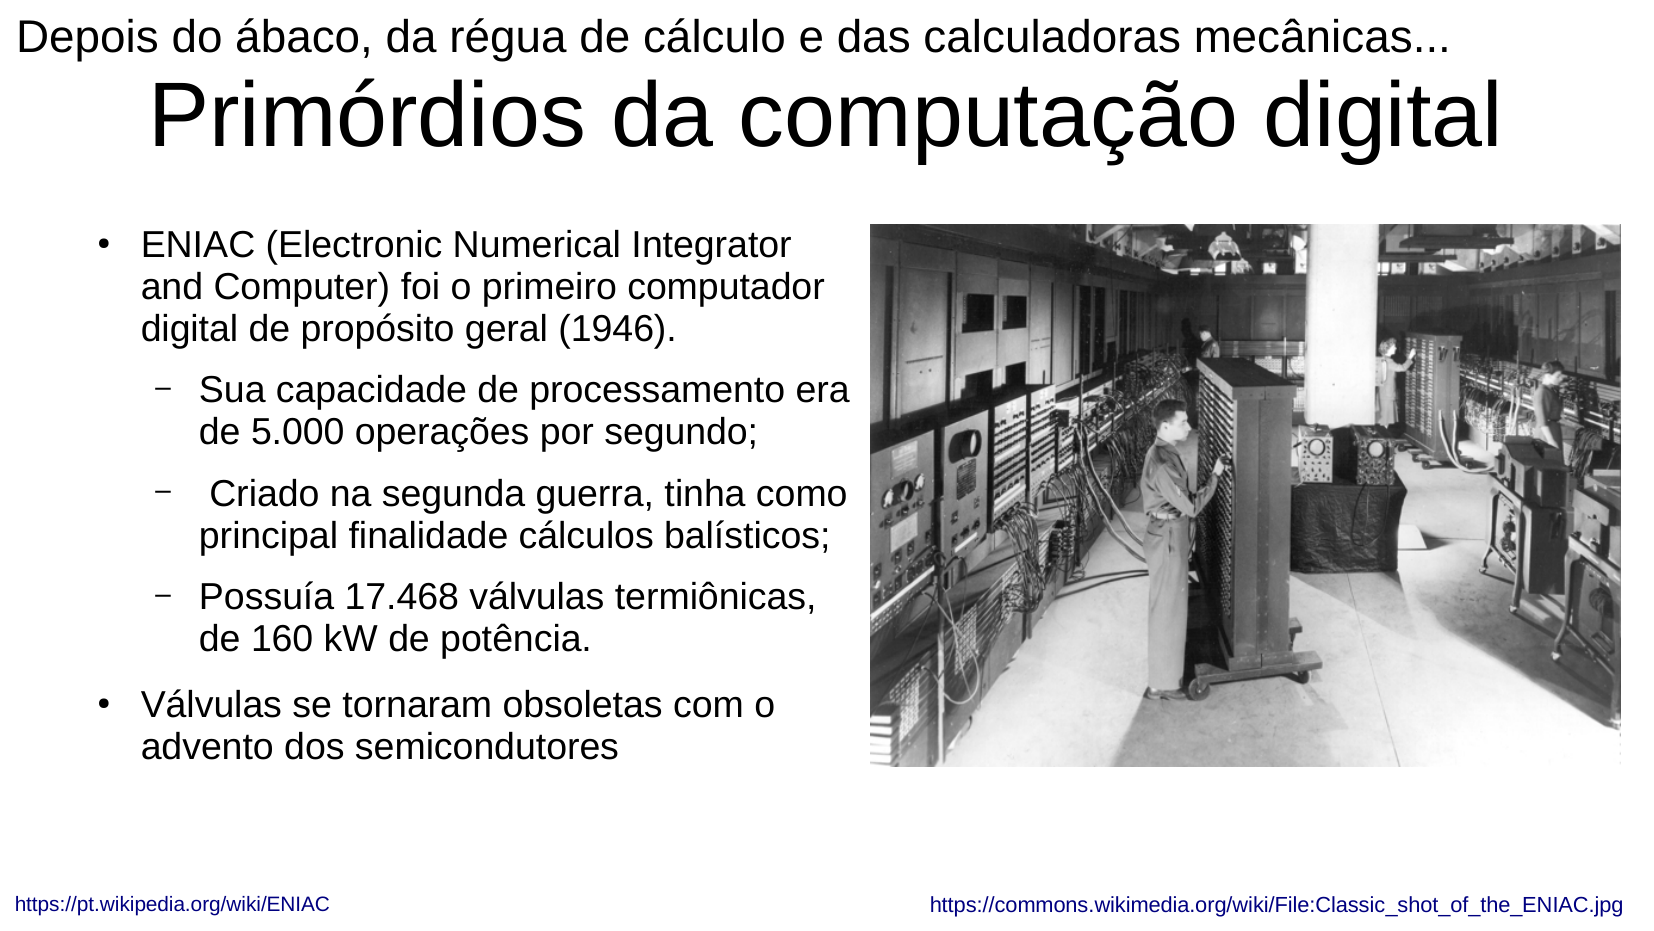

Depois do ábaco, da régua de cálculo e das calculadoras mecânicas...
# Primórdios da computação digital
ENIAC (Electronic Numerical Integrator and Computer) foi o primeiro computador digital de propósito geral (1946).
Sua capacidade de processamento era de 5.000 operações por segundo;
 Criado na segunda guerra, tinha como principal finalidade cálculos balísticos;
Possuía 17.468 válvulas termiônicas, de 160 kW de potência.
Válvulas se tornaram obsoletas com o advento dos semicondutores
https://pt.wikipedia.org/wiki/ENIAC
https://commons.wikimedia.org/wiki/File:Classic_shot_of_the_ENIAC.jpg